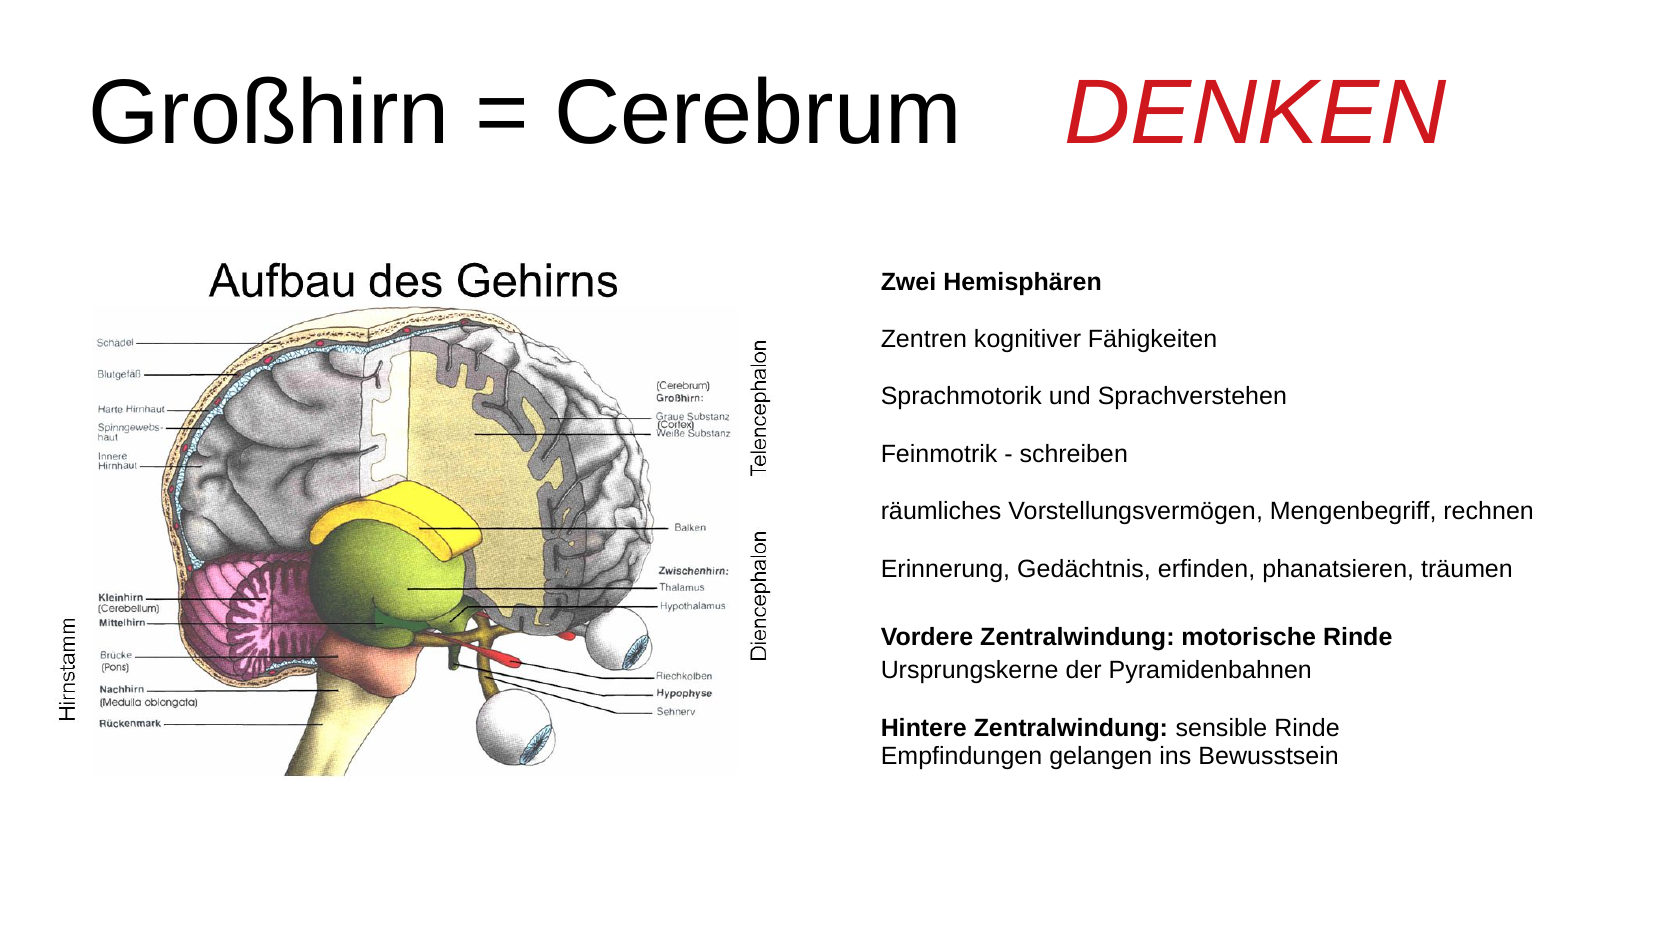

# Großhirn = Cerebrum DENKEN
 Zwei Hemisphären
 Zentren kognitiver Fähigkeiten
 Sprachmotorik und Sprachverstehen
 Feinmotrik - schreiben
 räumliches Vorstellungsvermögen, Mengenbegriff, rechnen
 Erinnerung, Gedächtnis, erfinden, phanatsieren, träumen
 Vordere Zentralwindung: motorische Rinde
 Ursprungskerne der Pyramidenbahnen
 Hintere Zentralwindung: sensible Rinde
 Empfindungen gelangen ins Bewusstsein